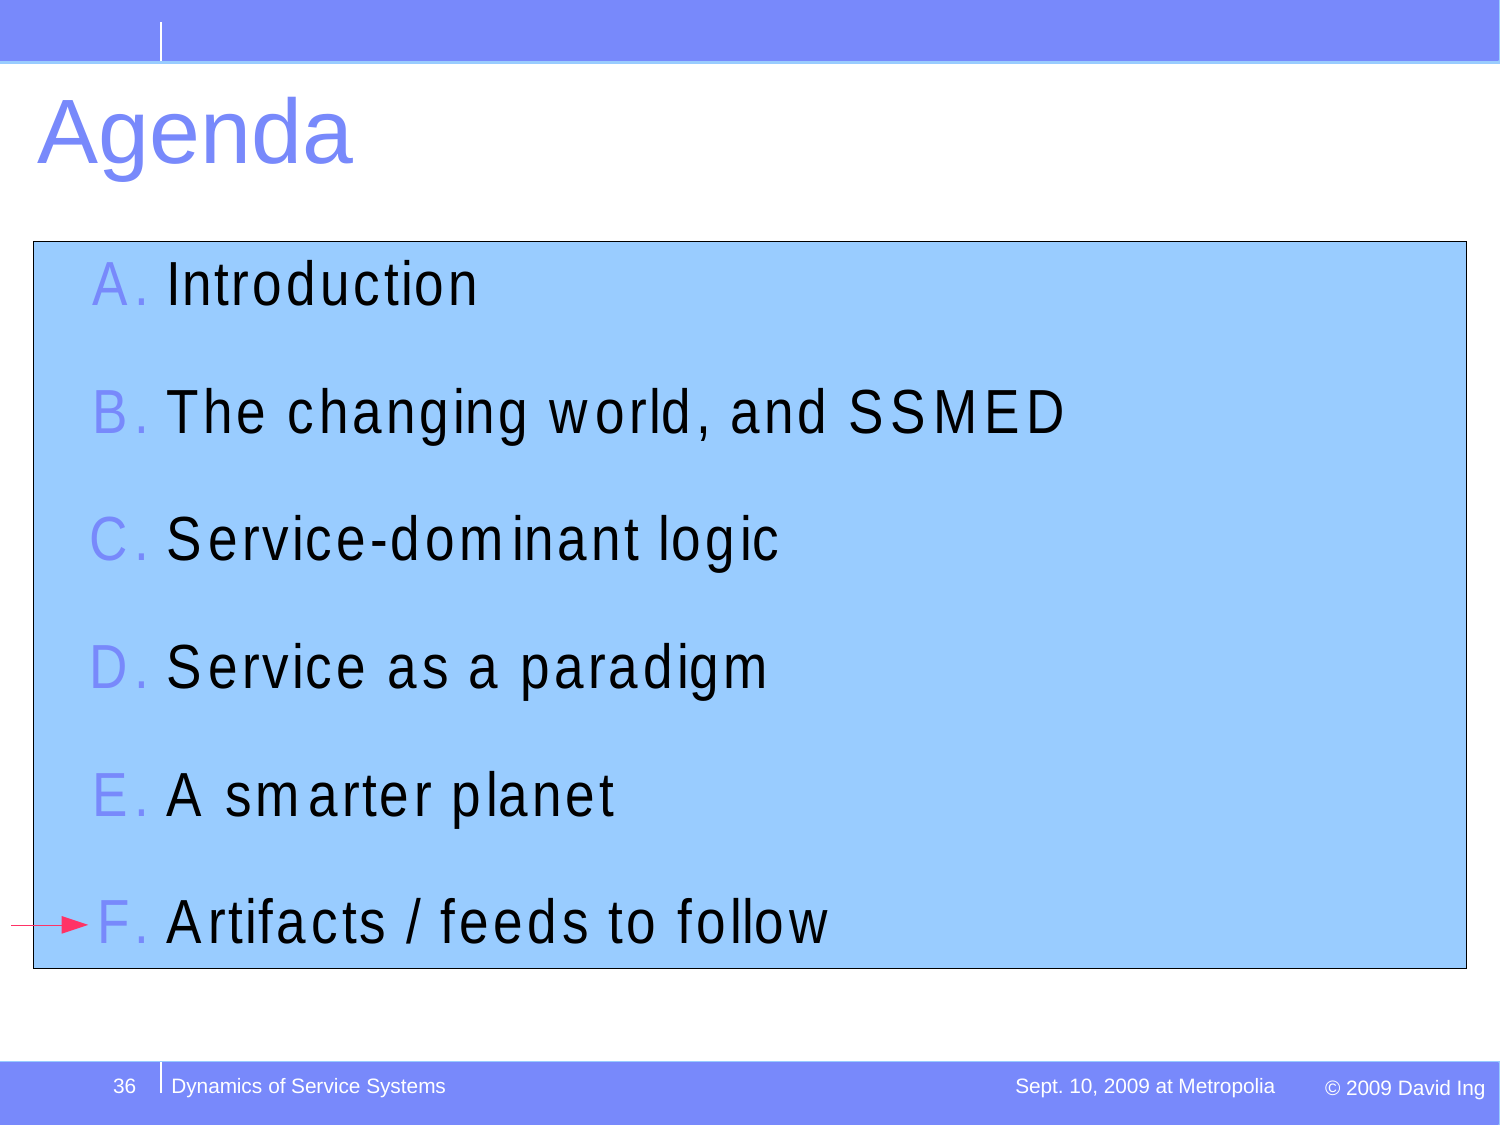

# Agenda
36
Dynamics of Service Systems
Sept. 10, 2009 at Metropolia